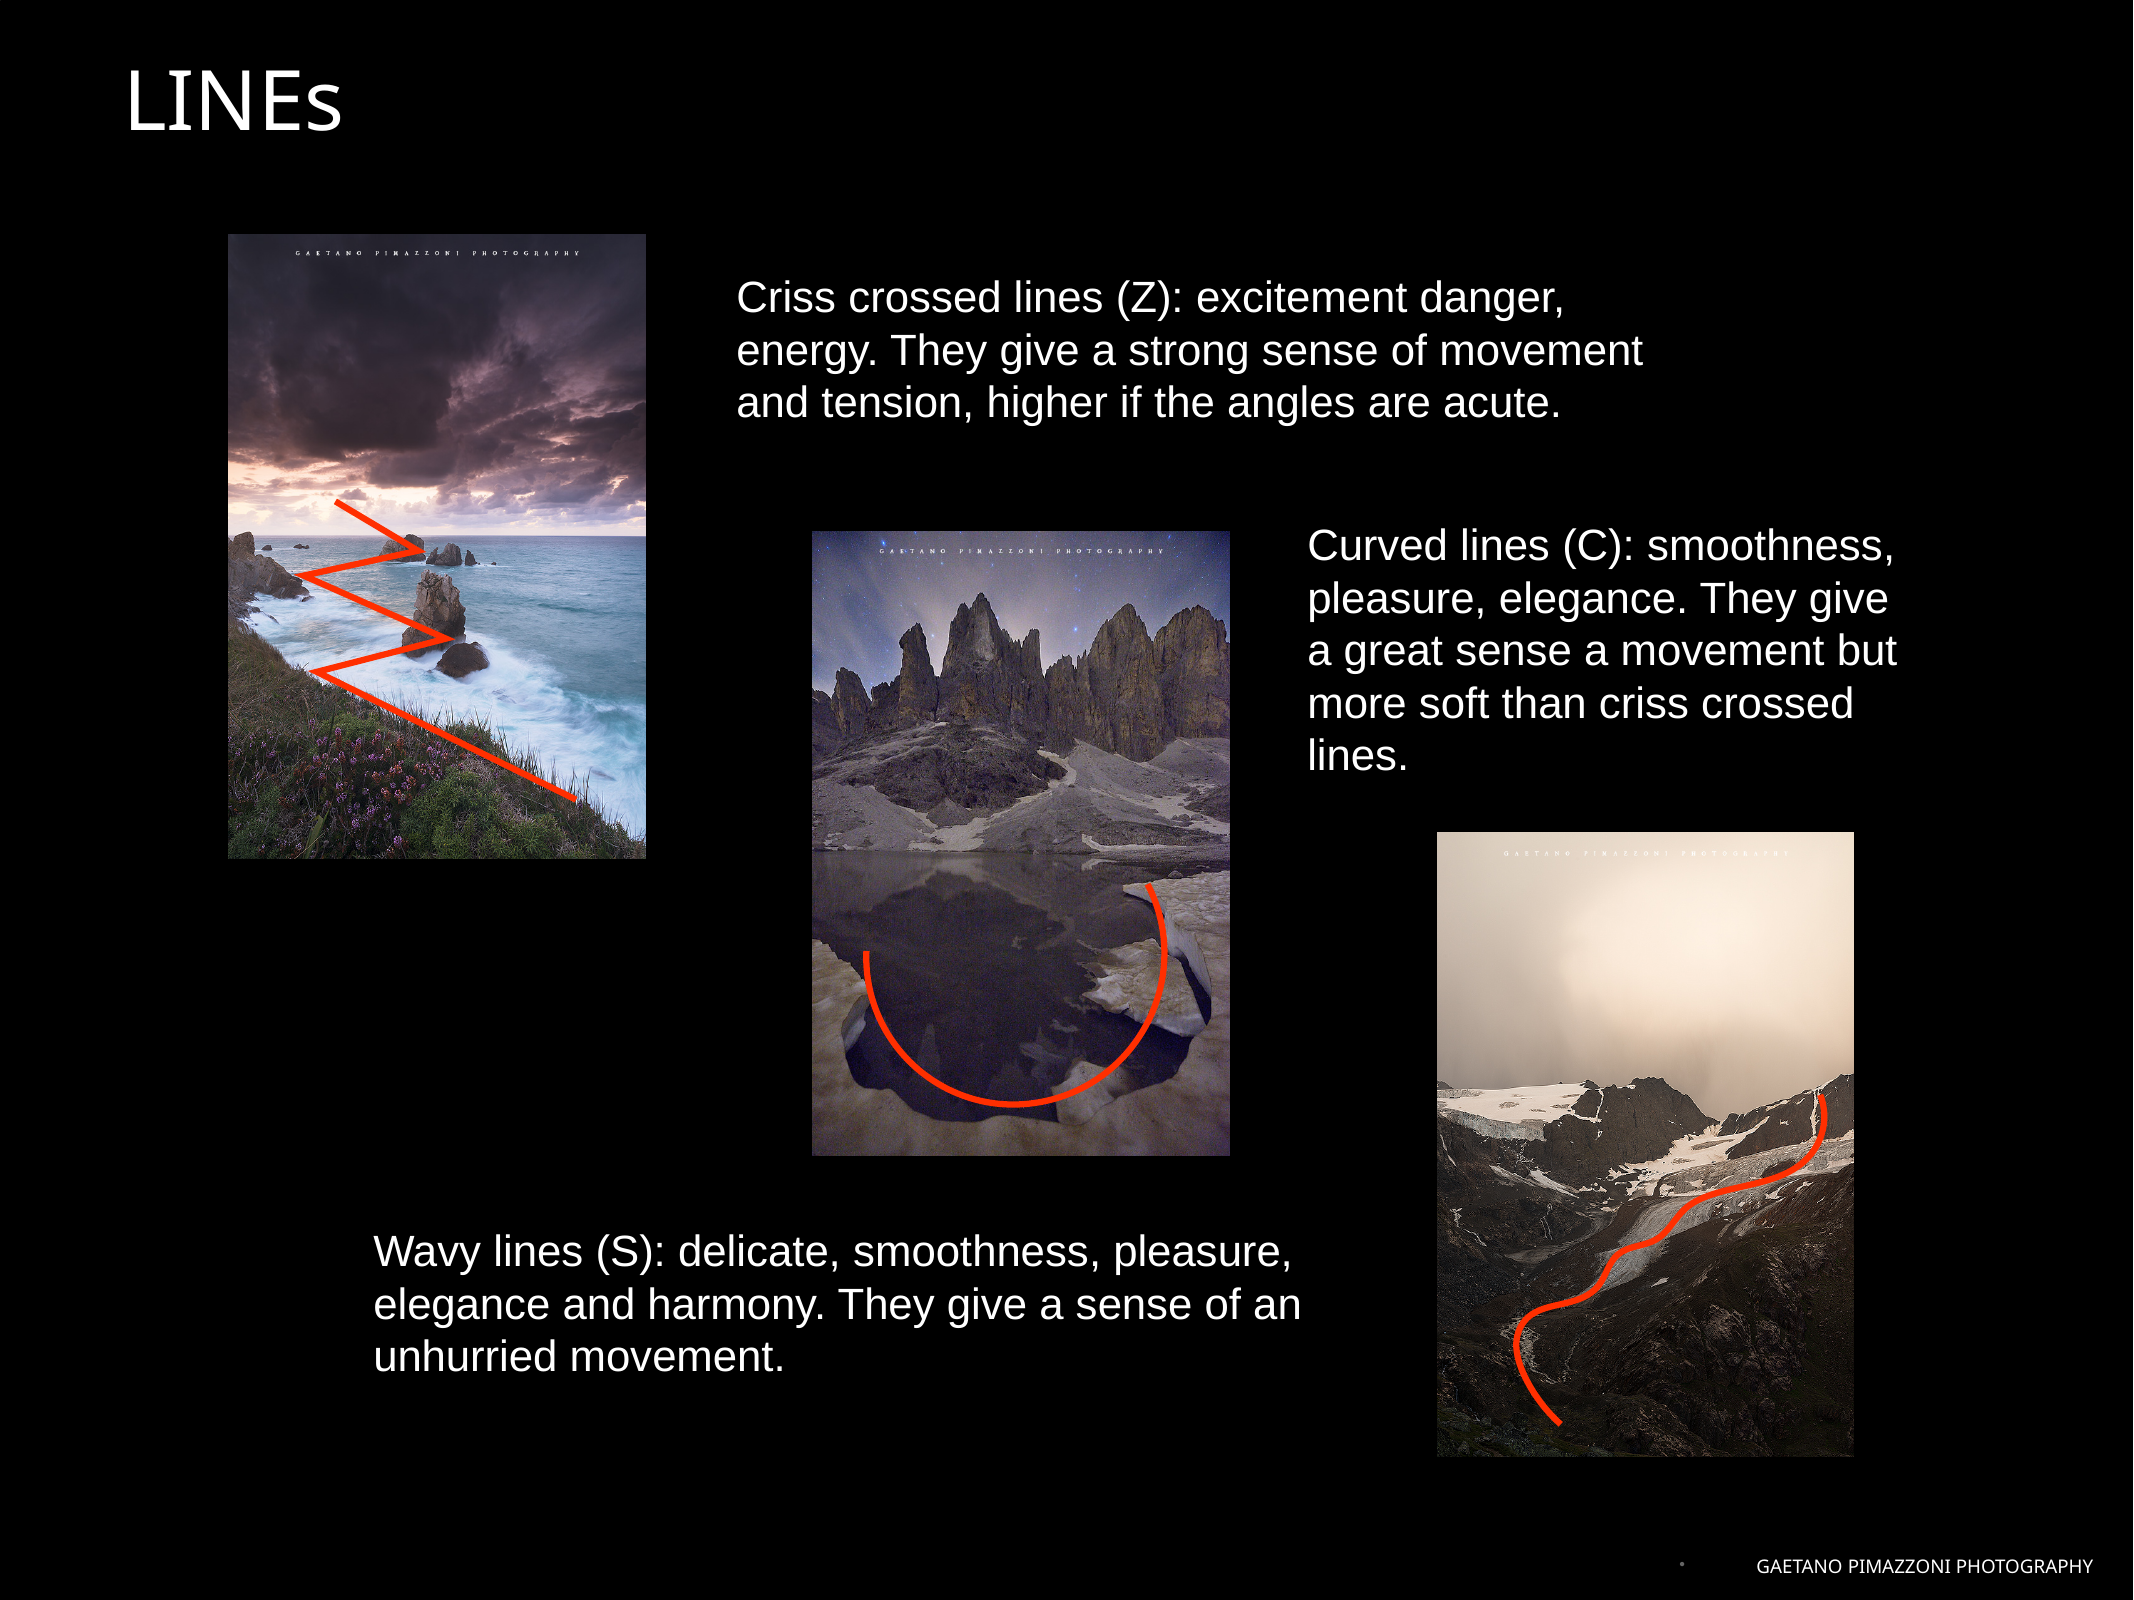

# LINEs
Criss crossed lines (Z): excitement danger, energy. They give a strong sense of movement and tension, higher if the angles are acute.
Curved lines (C): smoothness, pleasure, elegance. They give a great sense a movement but more soft than criss crossed lines.
Wavy lines (S): delicate, smoothness, pleasure, elegance and harmony. They give a sense of an unhurried movement.
GAETANO PIMAZZONI PHOTOGRAPHY